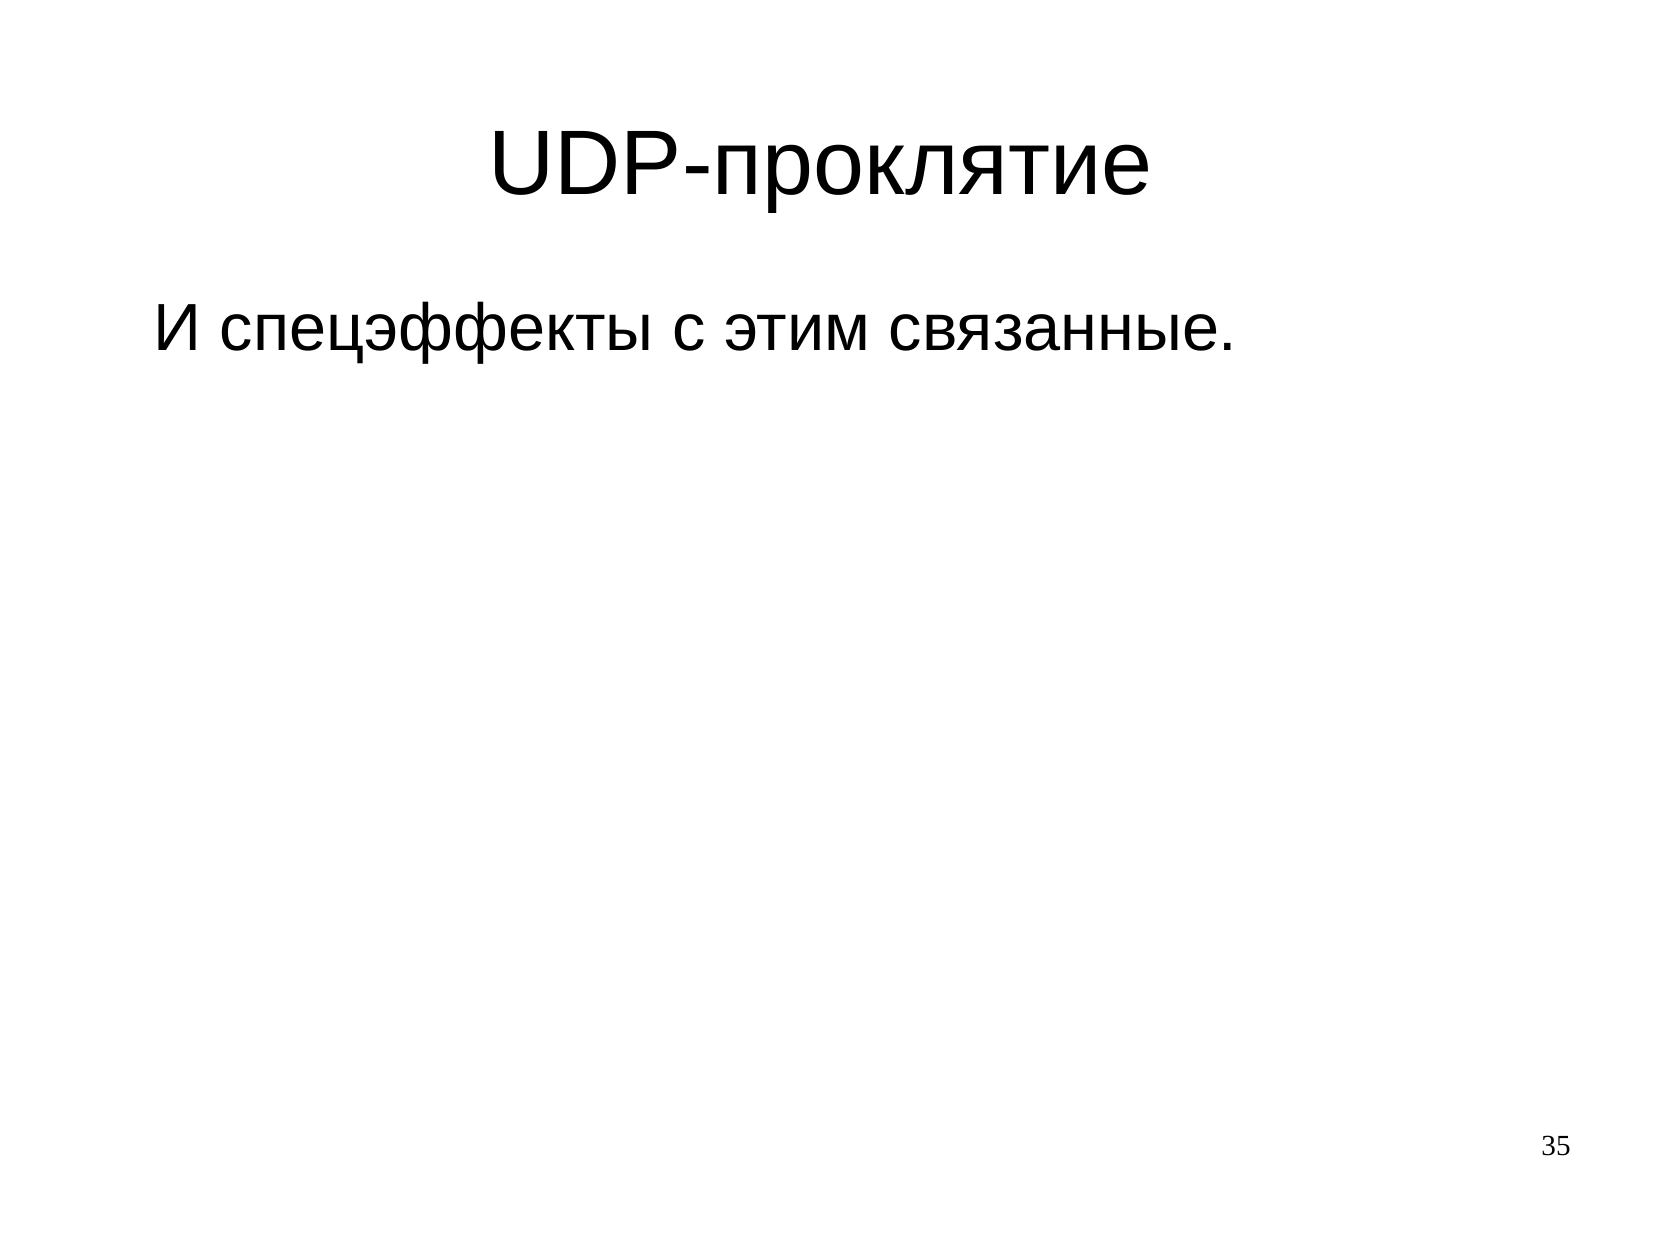

# UDP-проклятие
И спецэффекты с этим связанные.
35